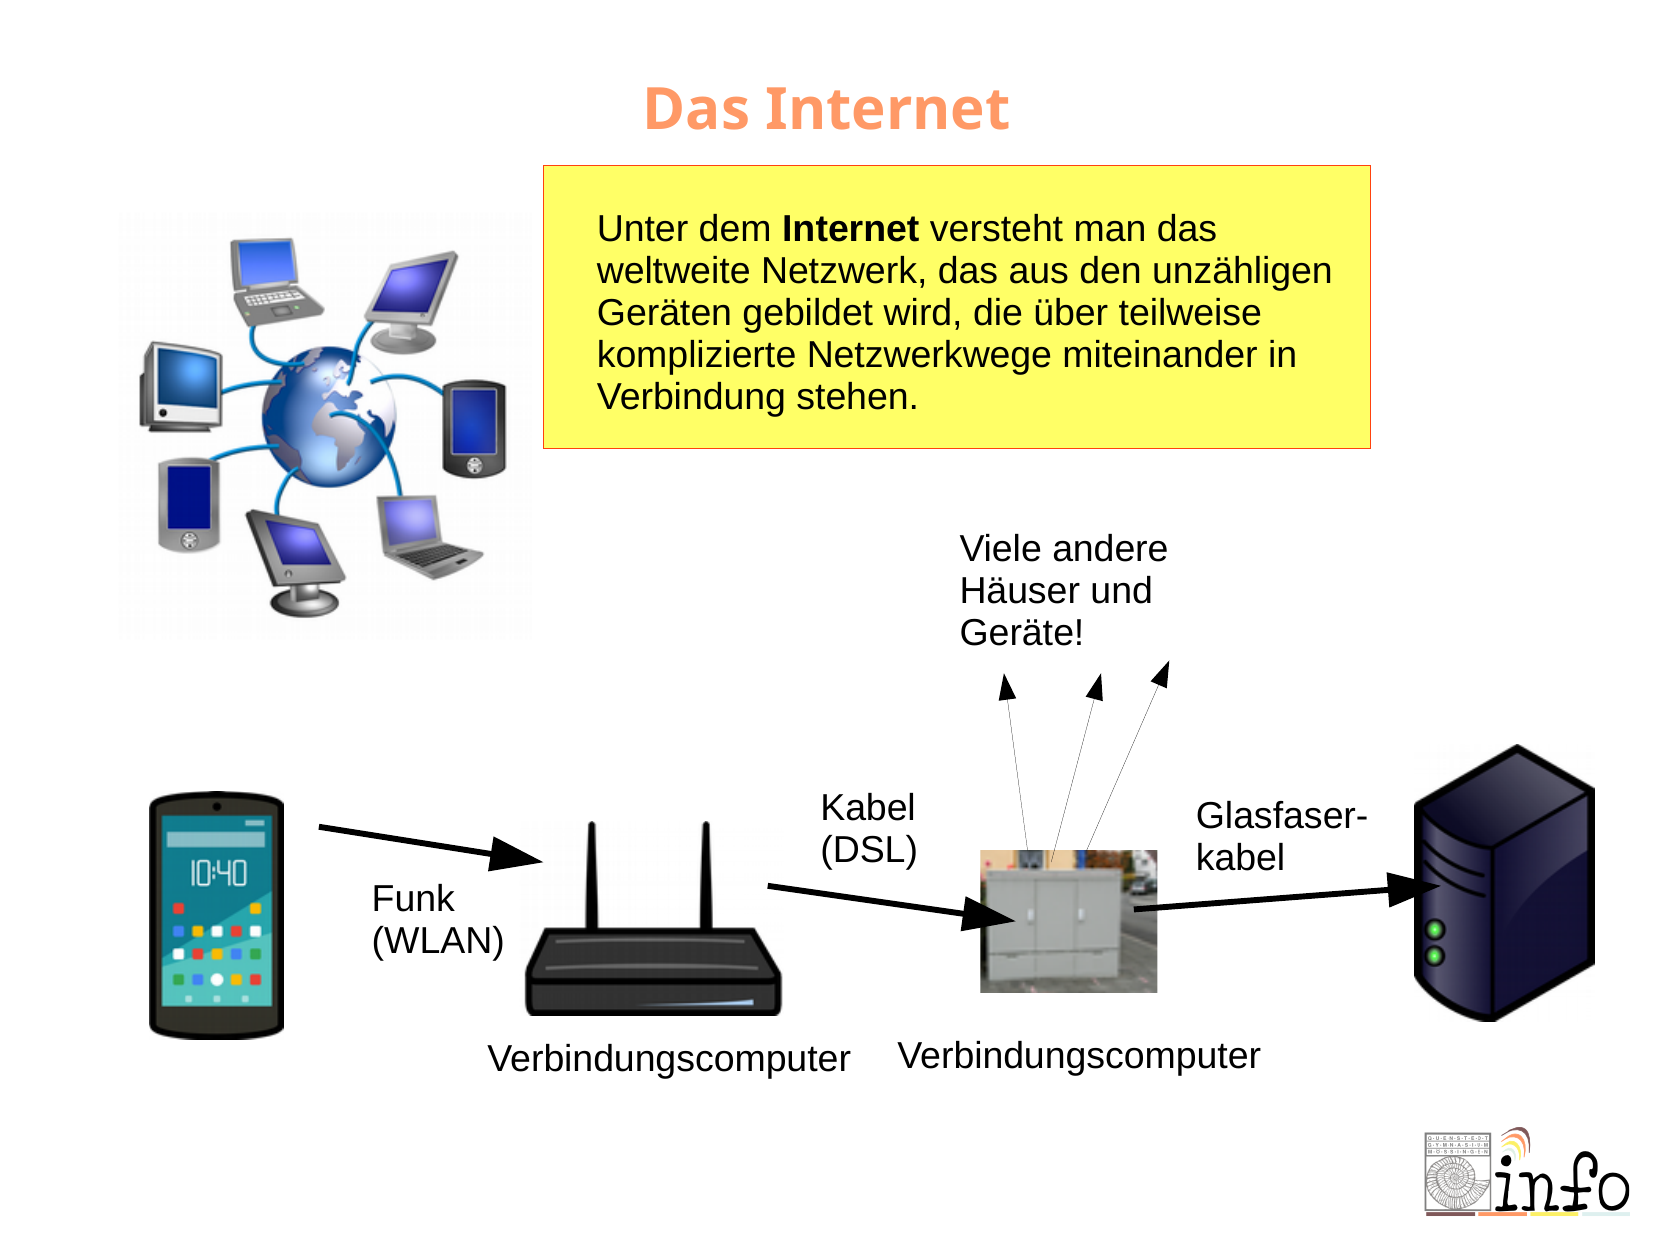

# Das Internet
Unter dem Internet versteht man das
weltweite Netzwerk, das aus den unzähligen
Geräten gebildet wird, die über teilweise
komplizierte Netzwerkwege miteinander in
Verbindung stehen.
Viele andere
Häuser und Geräte!
Kabel
(DSL)
Glasfaser-
kabel
Funk
(WLAN)
Verbindungscomputer
Verbindungscomputer